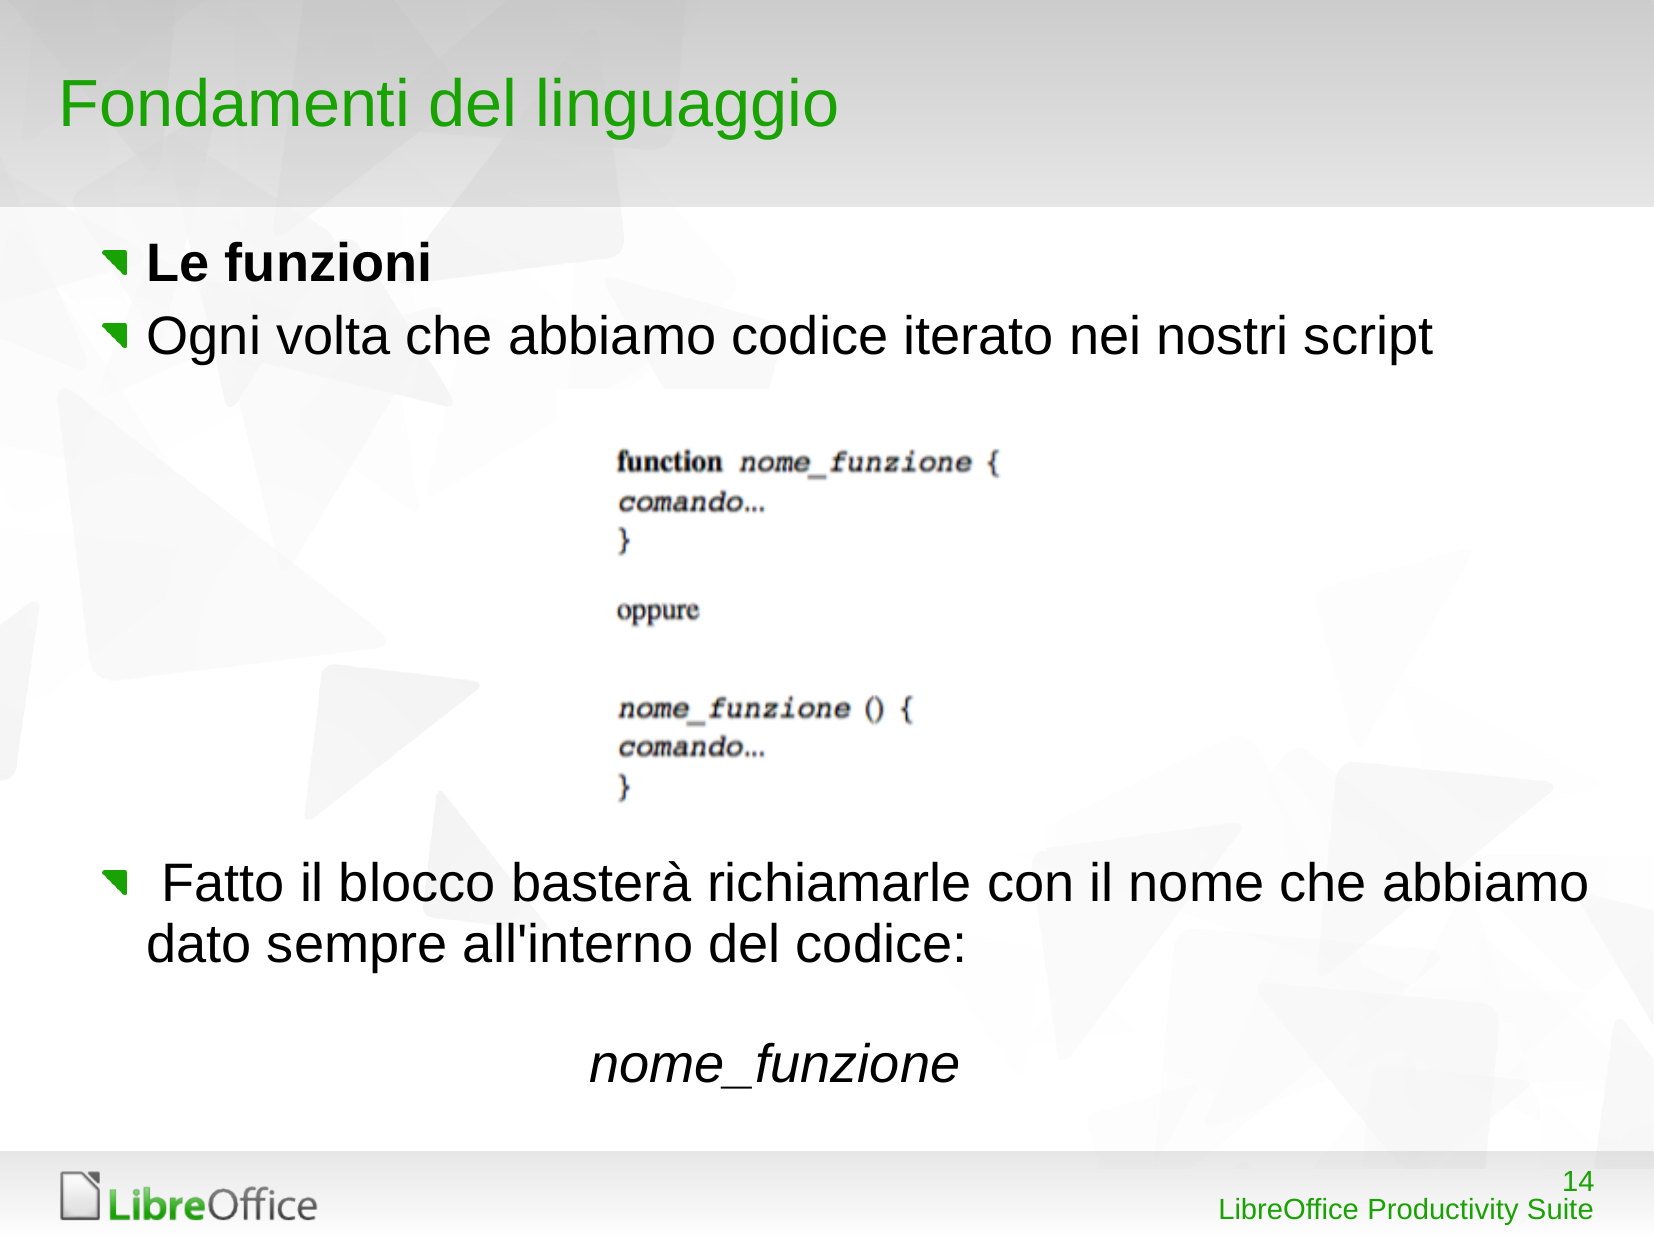

# Fondamenti del linguaggio
Le funzioni
Ogni volta che abbiamo codice iterato nei nostri script
 Fatto il blocco basterà richiamarle con il nome che abbiamo dato sempre all'interno del codice:
						nome_funzione
14
LibreOffice Productivity Suite